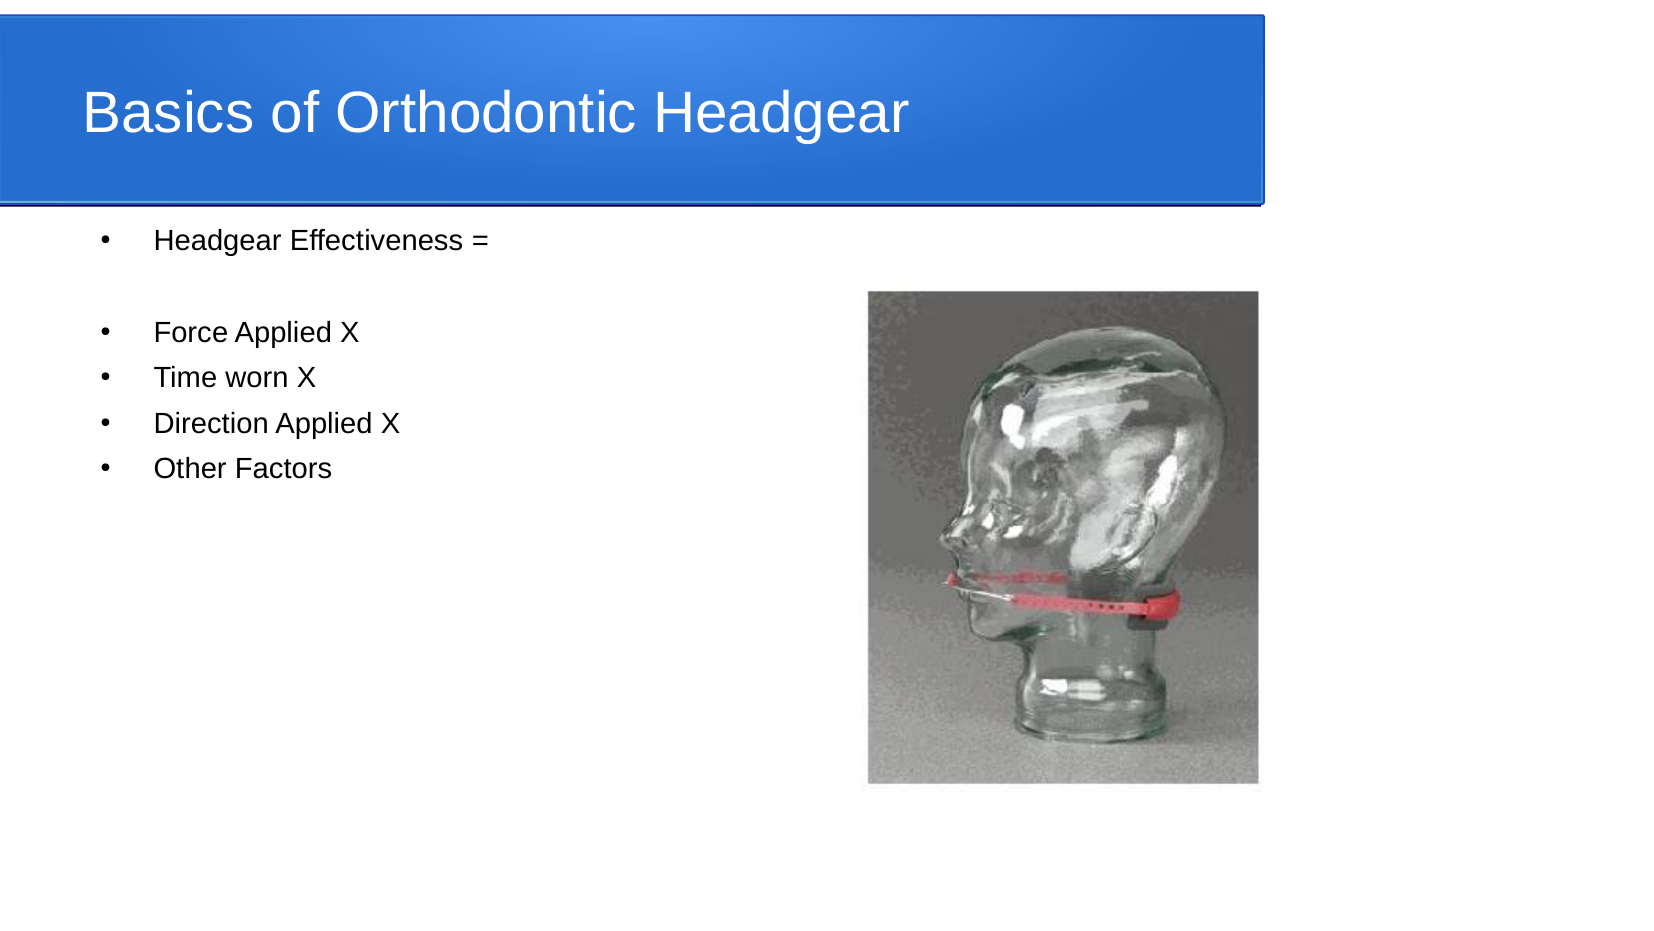

# Basics of Orthodontic Headgear
Headgear Effectiveness =
Force Applied X
Time worn X
Direction Applied X
Other Factors